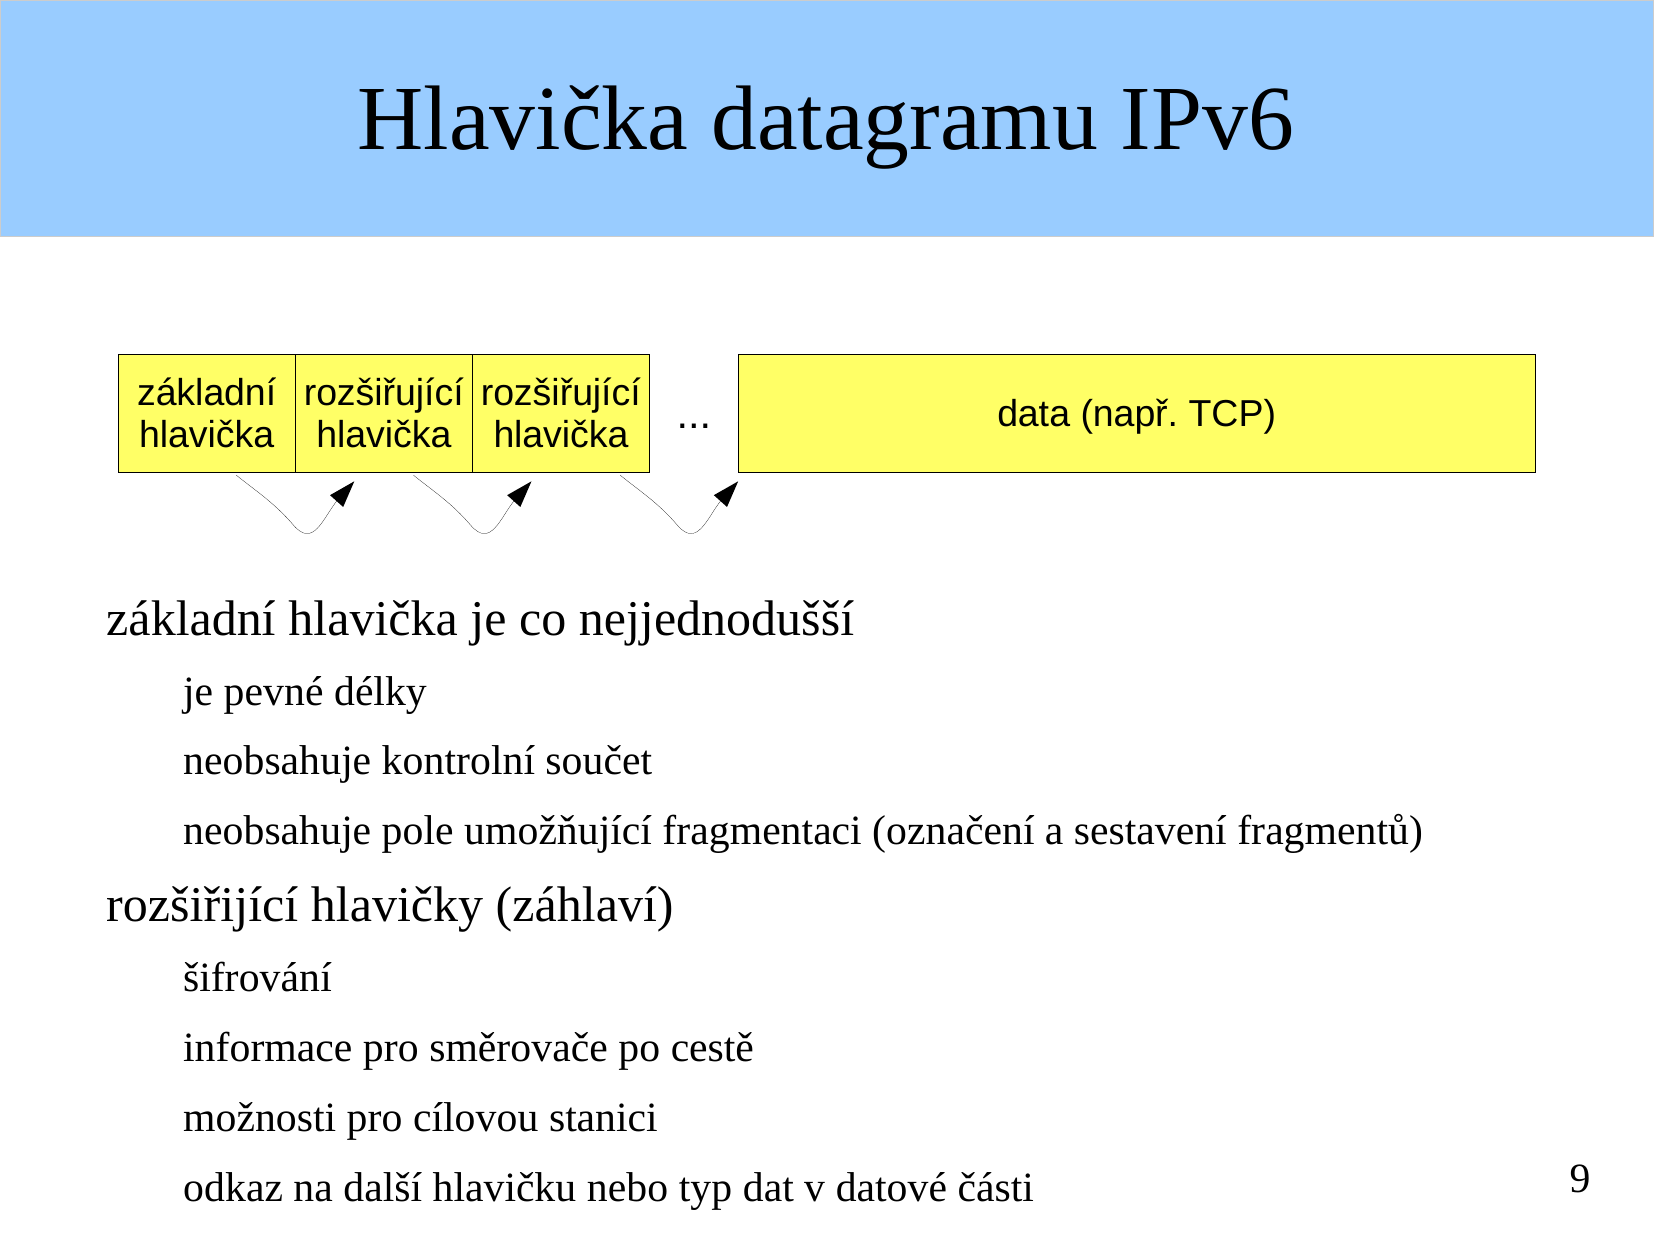

# Hlavička datagramu IPv6
základní
hlavička
data (např. TCP)
rozšiřující
hlavička
rozšiřující
hlavička
...
základní hlavička je co nejjednodušší
je pevné délky
neobsahuje kontrolní součet
neobsahuje pole umožňující fragmentaci (označení a sestavení fragmentů)
rozšiřijící hlavičky (záhlaví)
šifrování
informace pro směrovače po cestě
možnosti pro cílovou stanici
odkaz na další hlavičku nebo typ dat v datové části